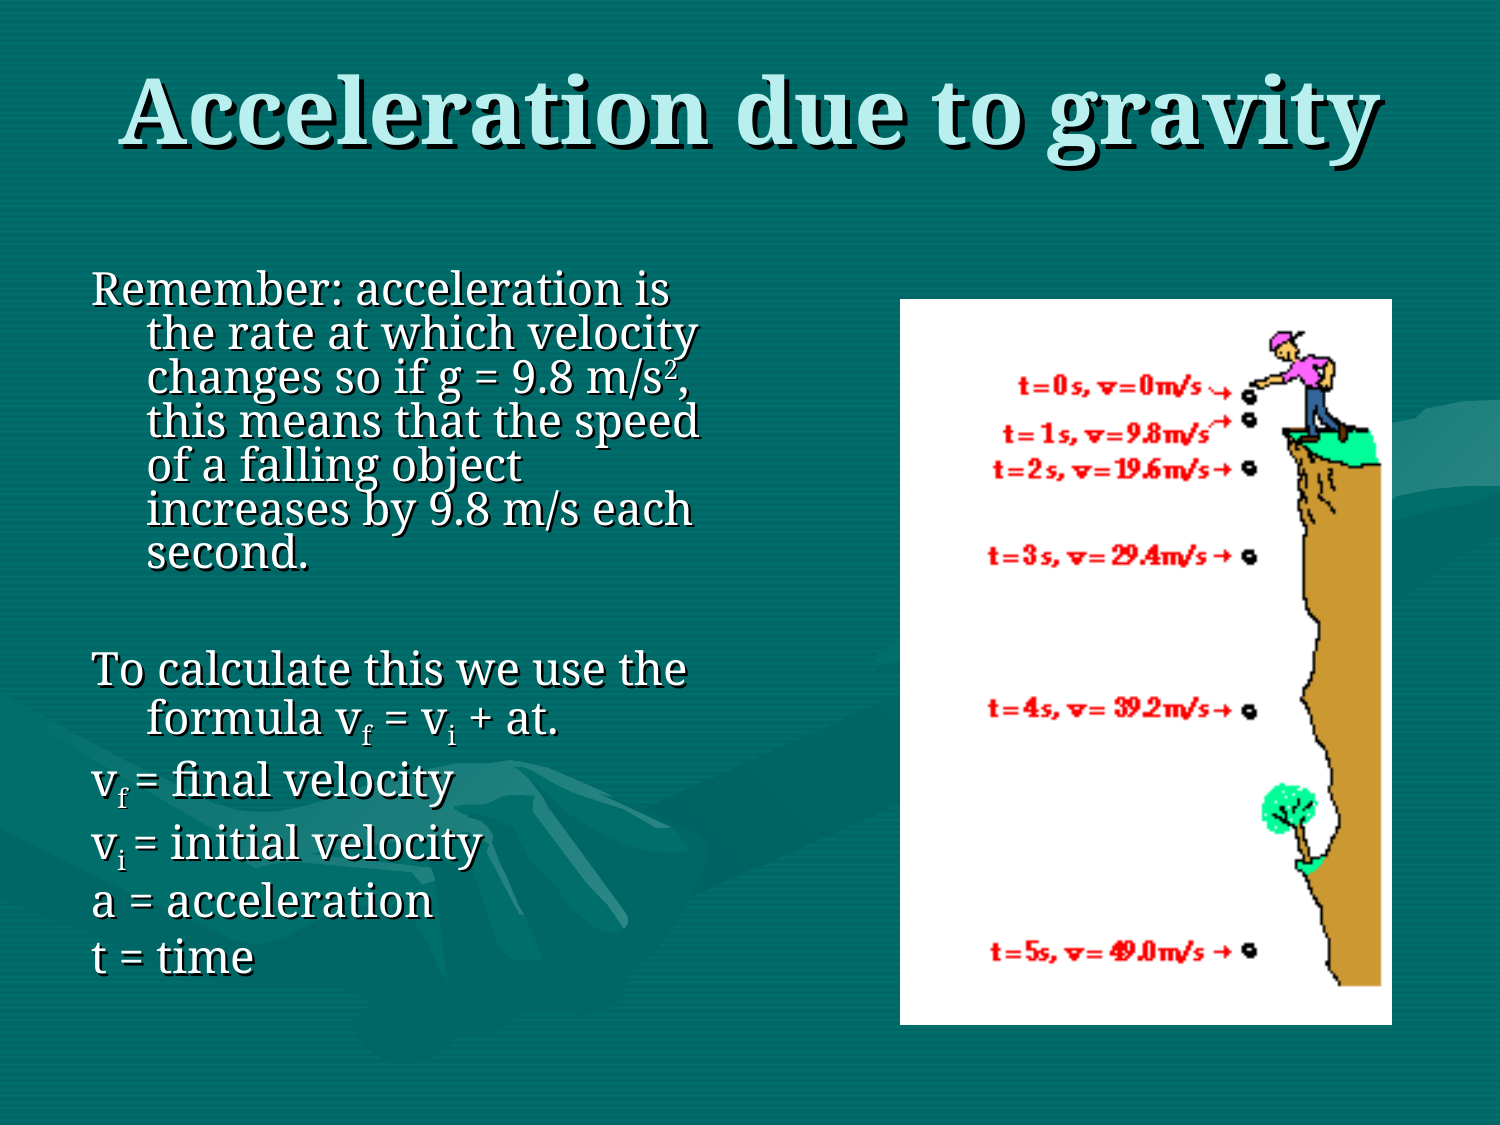

Acceleration due to gravity
Remember: acceleration is the rate at which velocity changes so if g = 9.8 m/s2, this means that the speed of a falling object increases by 9.8 m/s each second.
To calculate this we use the formula vf = vi + at.
vf = final velocity
vi = initial velocity
a = acceleration
t = time